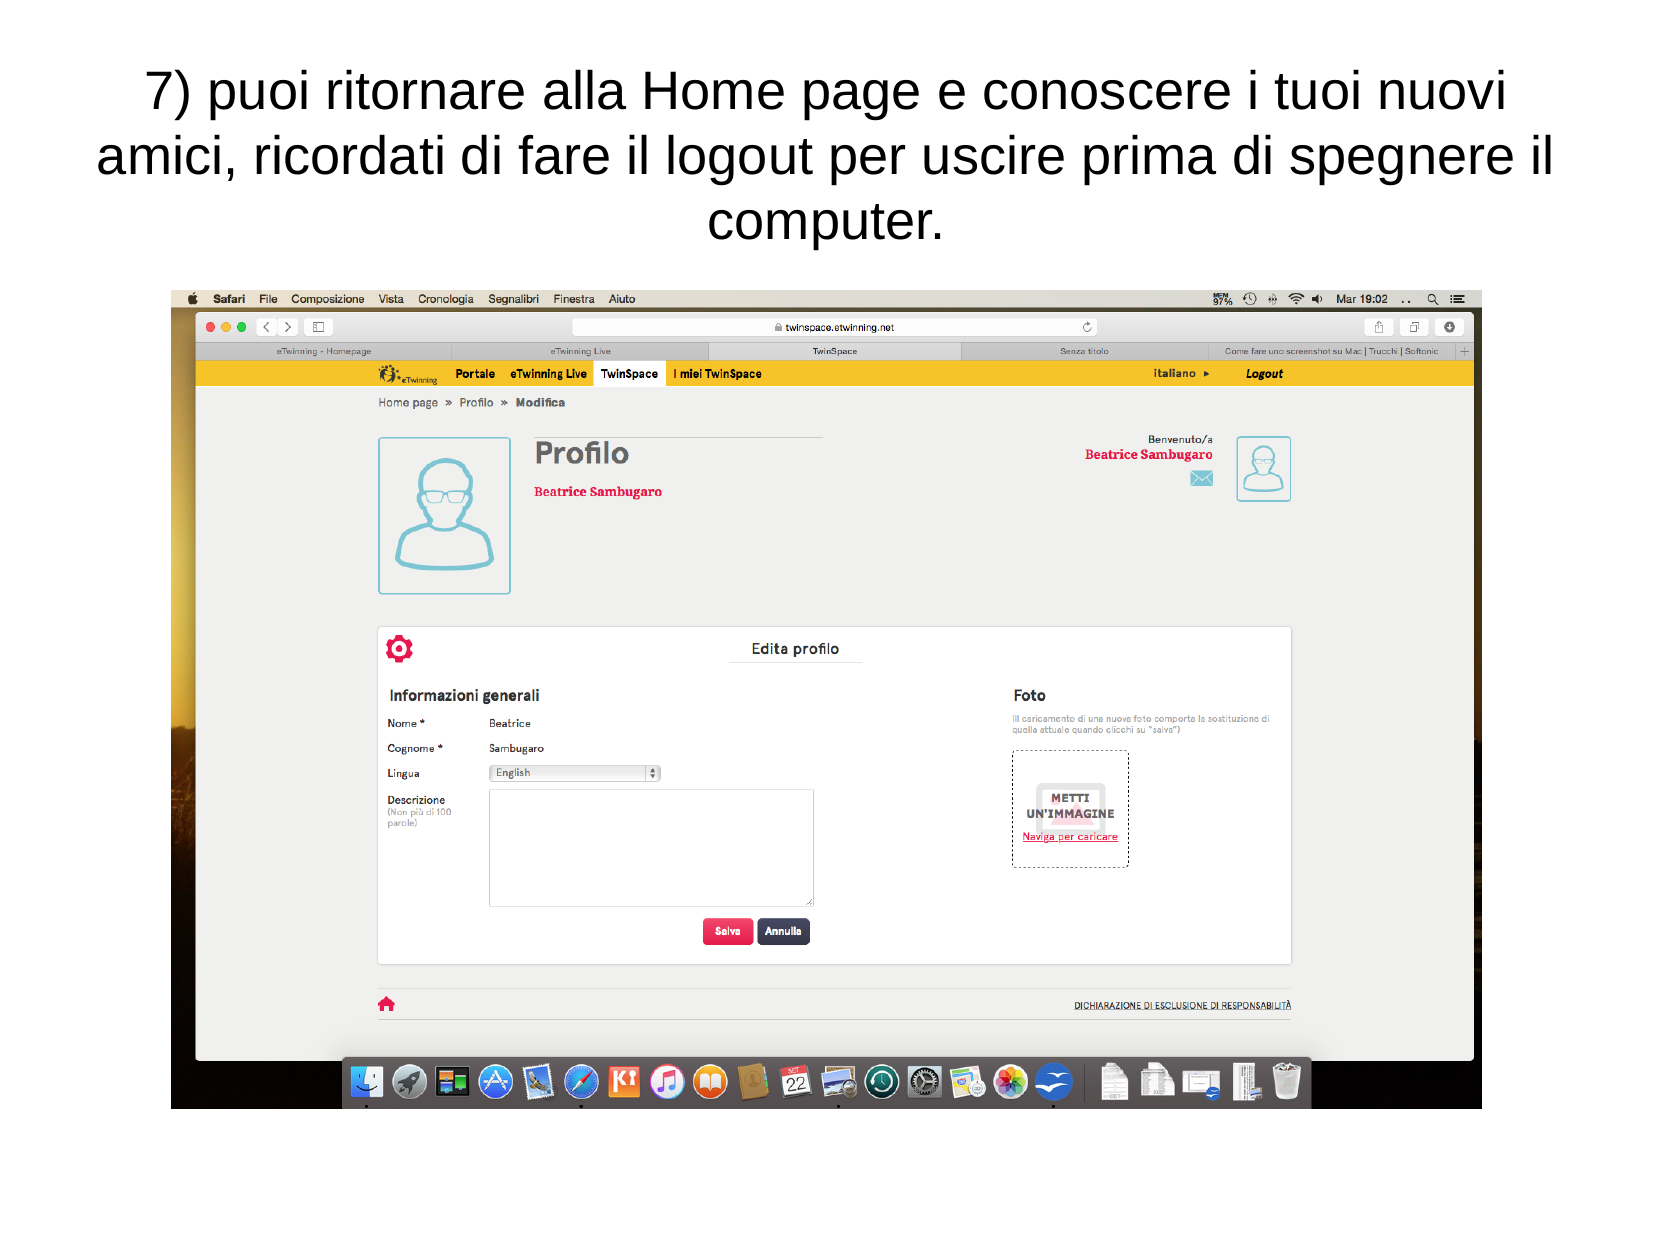

# 7) puoi ritornare alla Home page e conoscere i tuoi nuovi amici, ricordati di fare il logout per uscire prima di spegnere il computer.